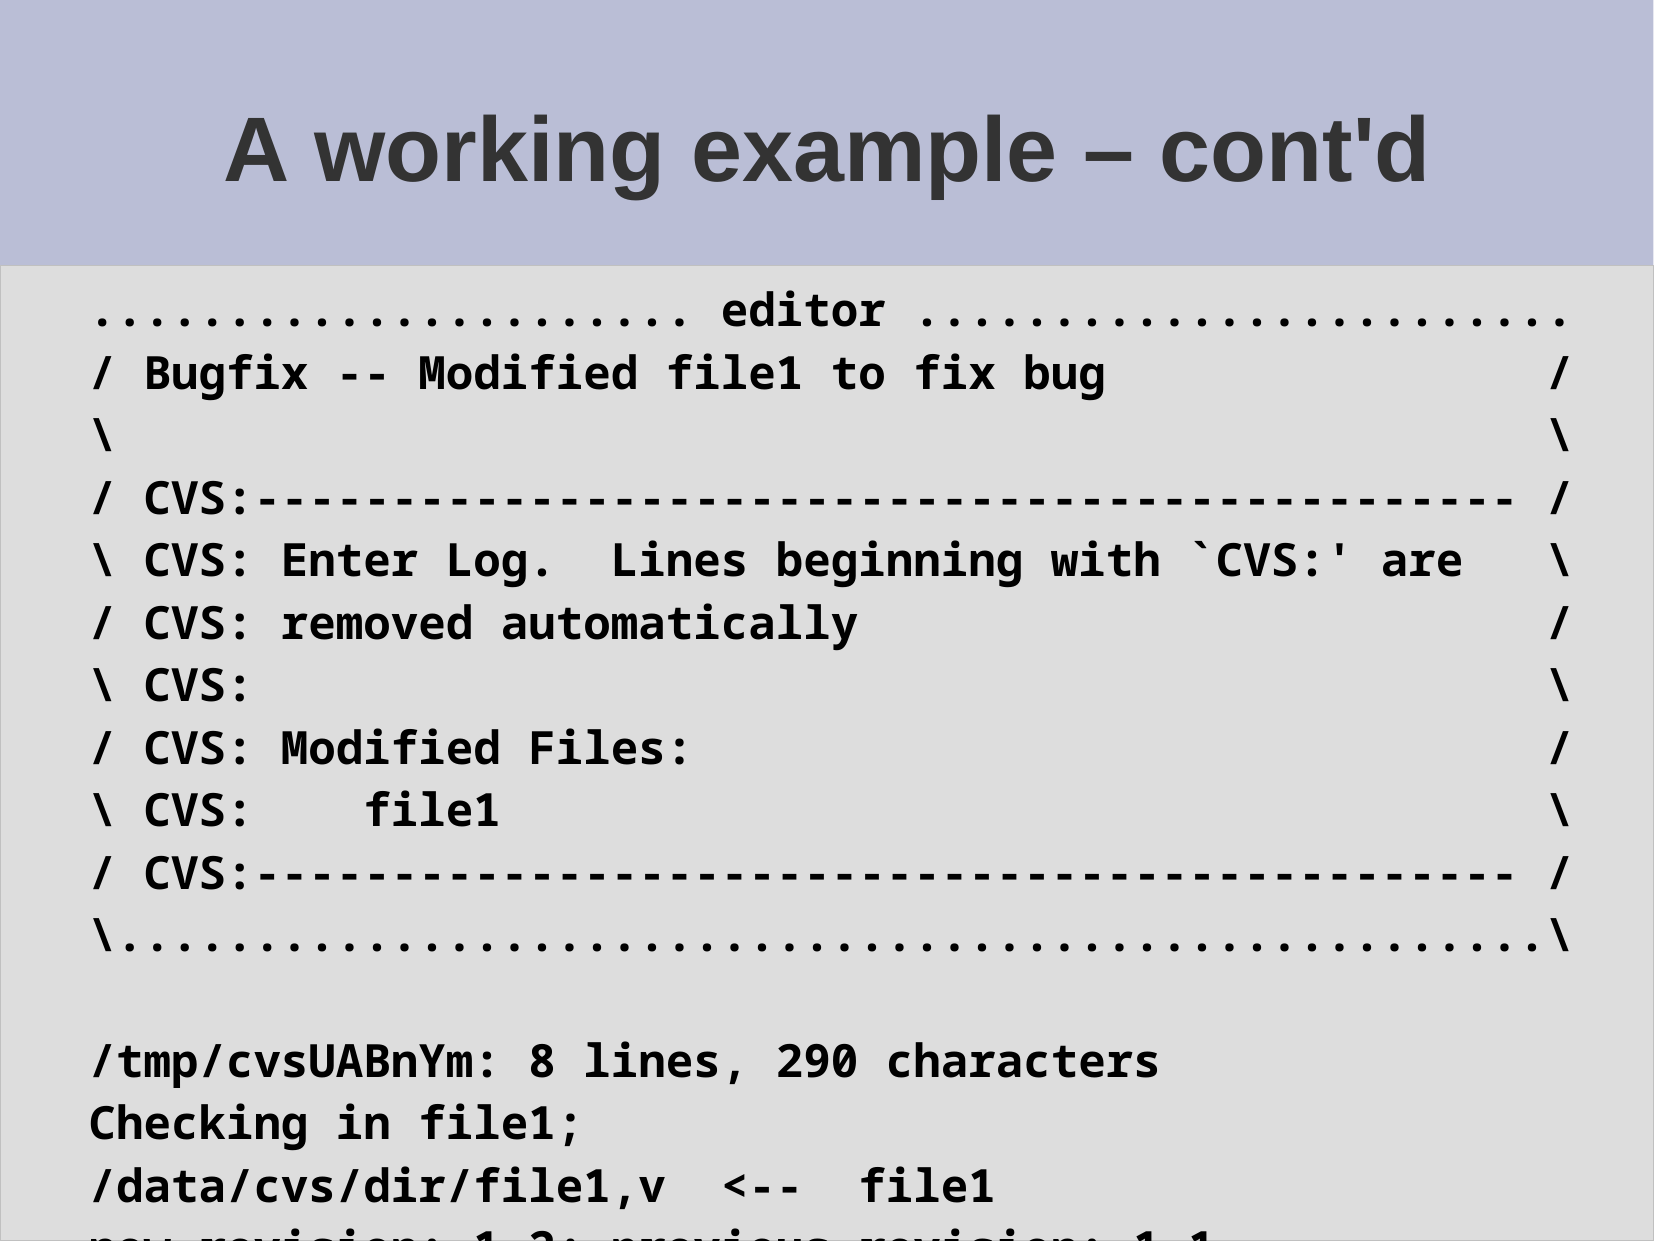

# A working example – cont'd
...................... editor ........................
/ Bugfix -- Modified file1 to fix bug /
\ \
/ CVS:---------------------------------------------- /
\ CVS: Enter Log. Lines beginning with `CVS:' are \
/ CVS: removed automatically /
\ CVS: \
/ CVS: Modified Files: /
\ CVS: file1 \
/ CVS:---------------------------------------------- /
\....................................................\
/tmp/cvsUABnYm: 8 lines, 290 characters
Checking in file1;
/data/cvs/dir/file1,v <-- file1
new revision: 1.2; previous revision: 1.1
done
%